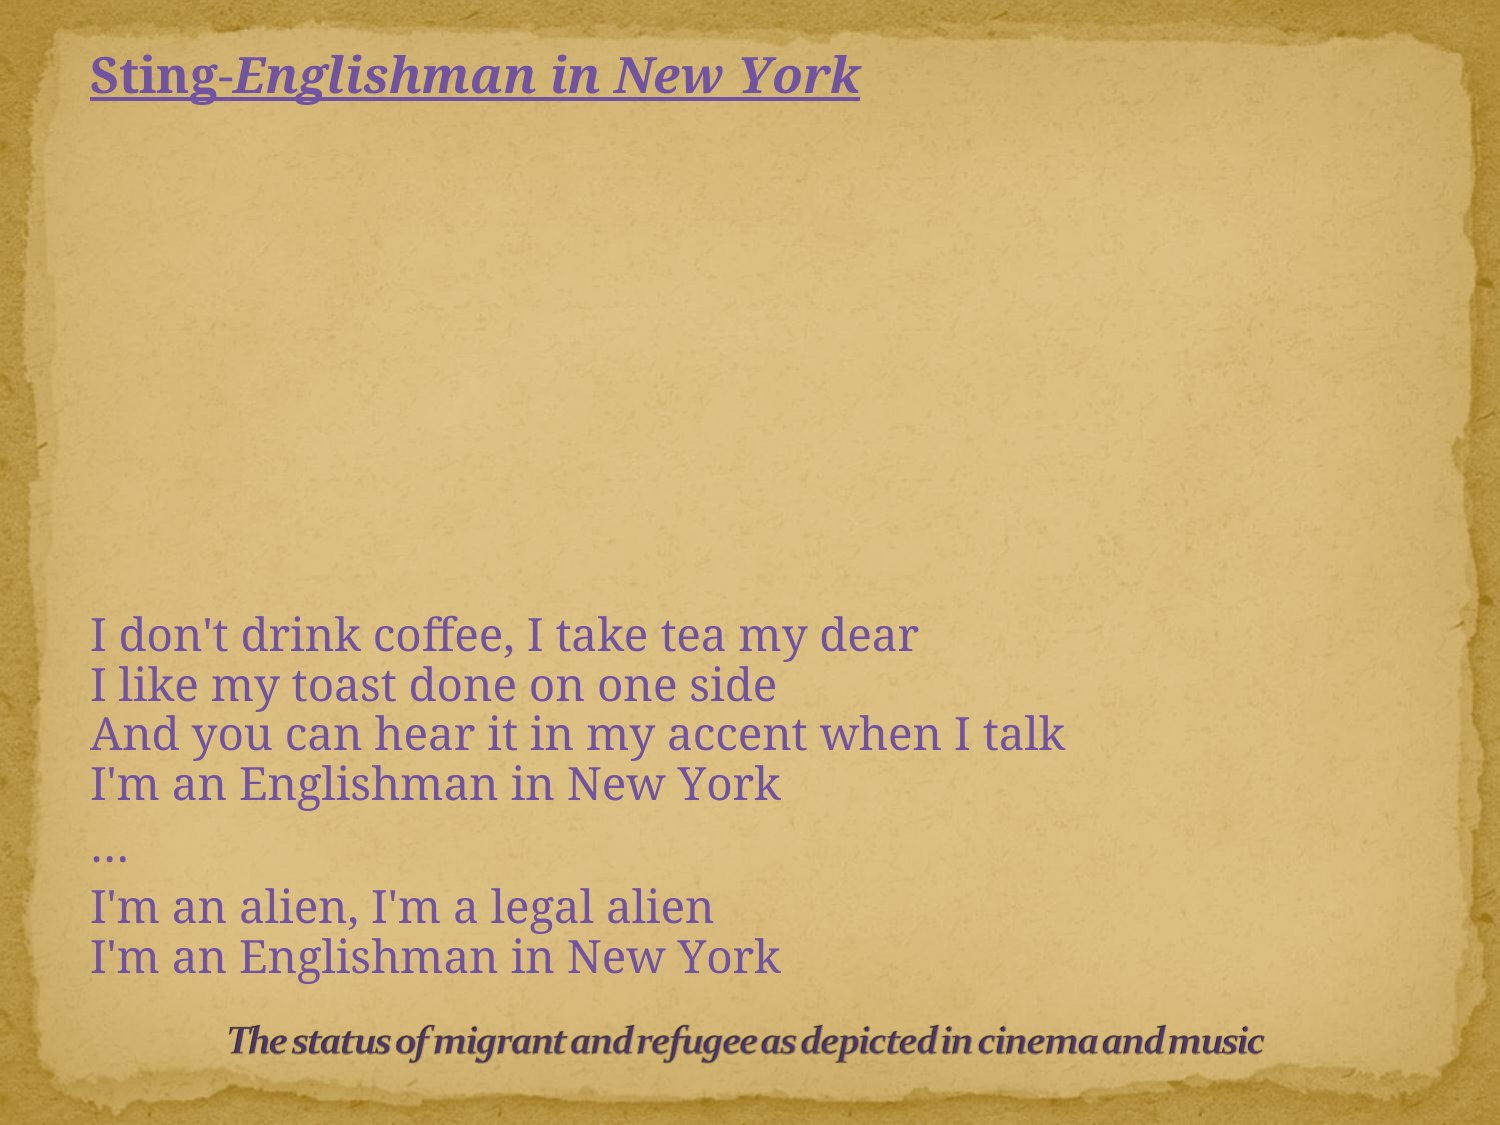

# Sting-Englishman in New York
I don't drink coffee, I take tea my dear
I like my toast done on one side
And you can hear it in my accent when I talk
I'm an Englishman in New York
…
I'm an alien, I'm a legal alien
I'm an Englishman in New York